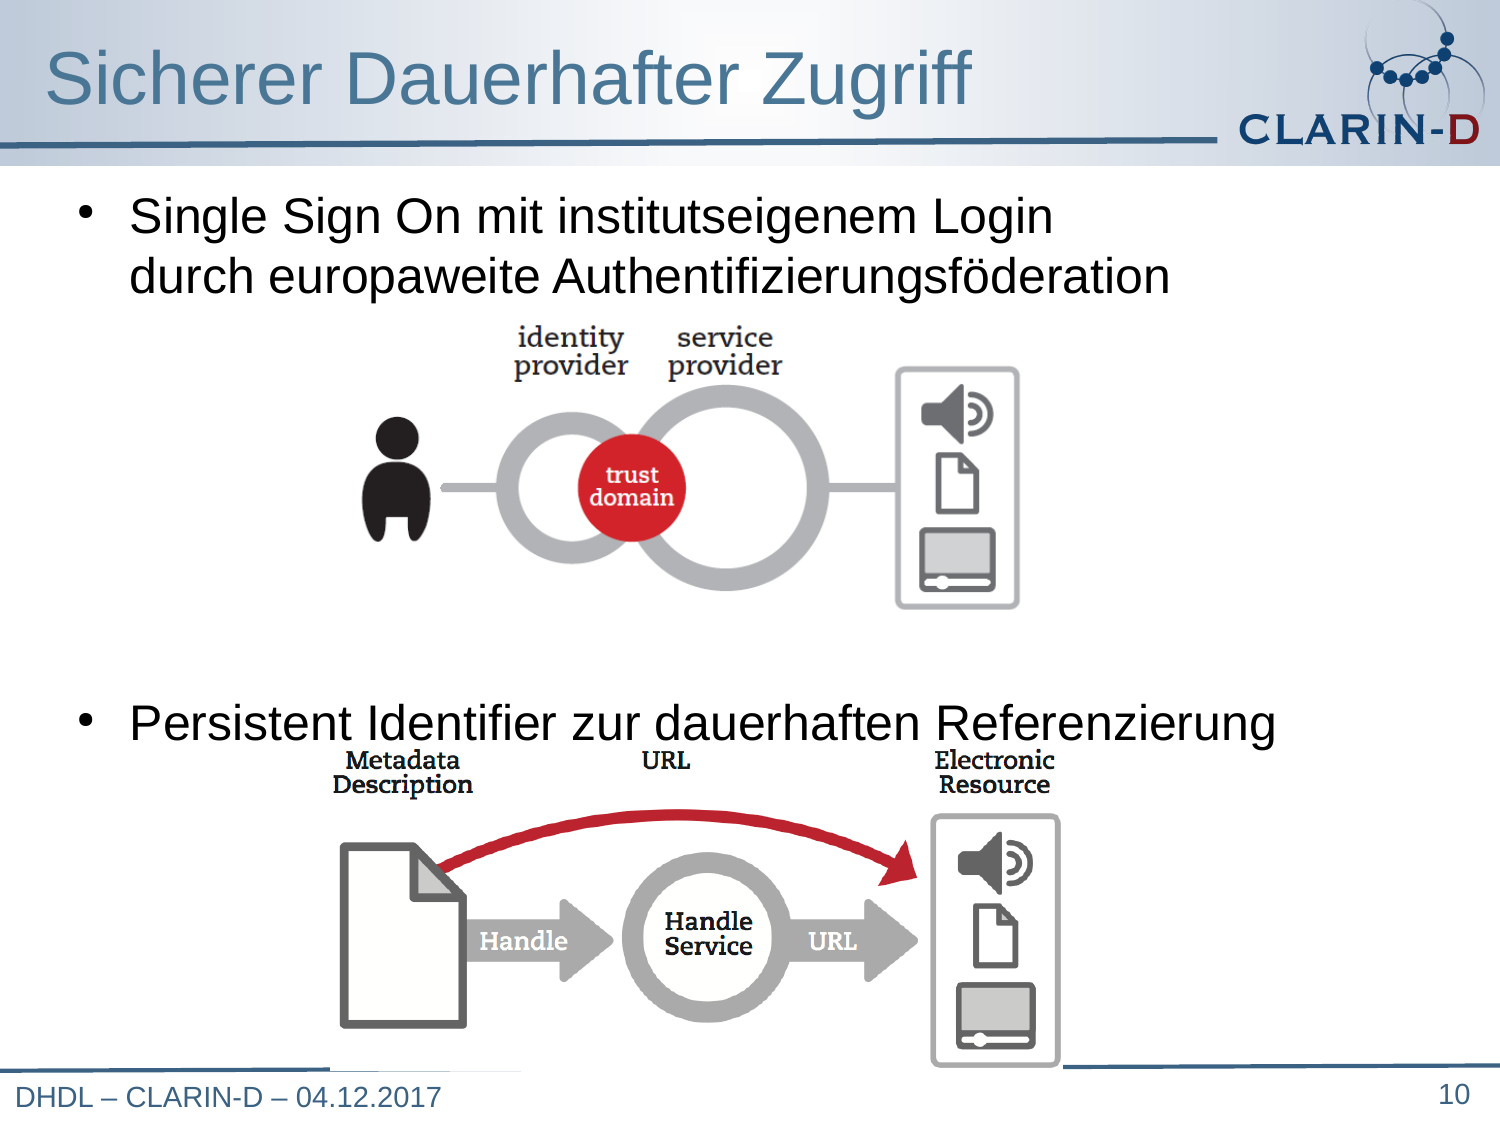

Sicherer Dauerhafter Zugriff
# Single Sign On mit institutseigenem Login durch europaweite Authentifizierungsföderation
Persistent Identifier zur dauerhaften Referenzierung